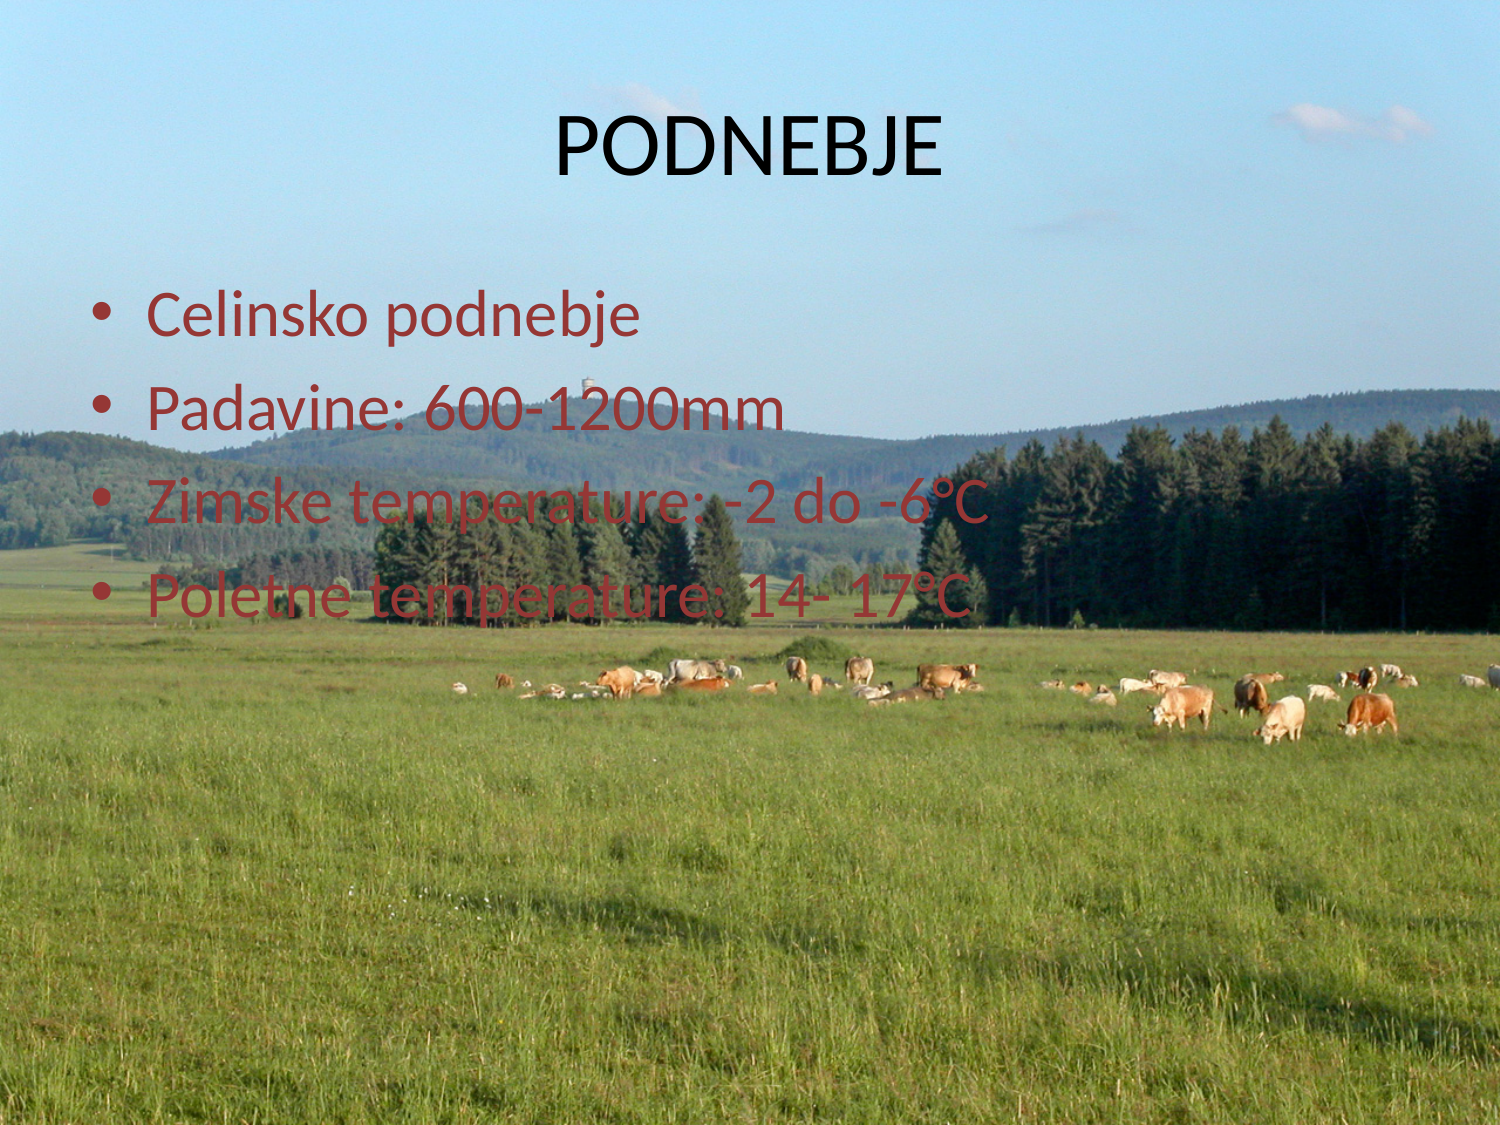

# PODNEBJE
Celinsko podnebje
Padavine: 600-1200mm
Zimske temperature: -2 do -6°C
Poletne temperature: 14- 17°C